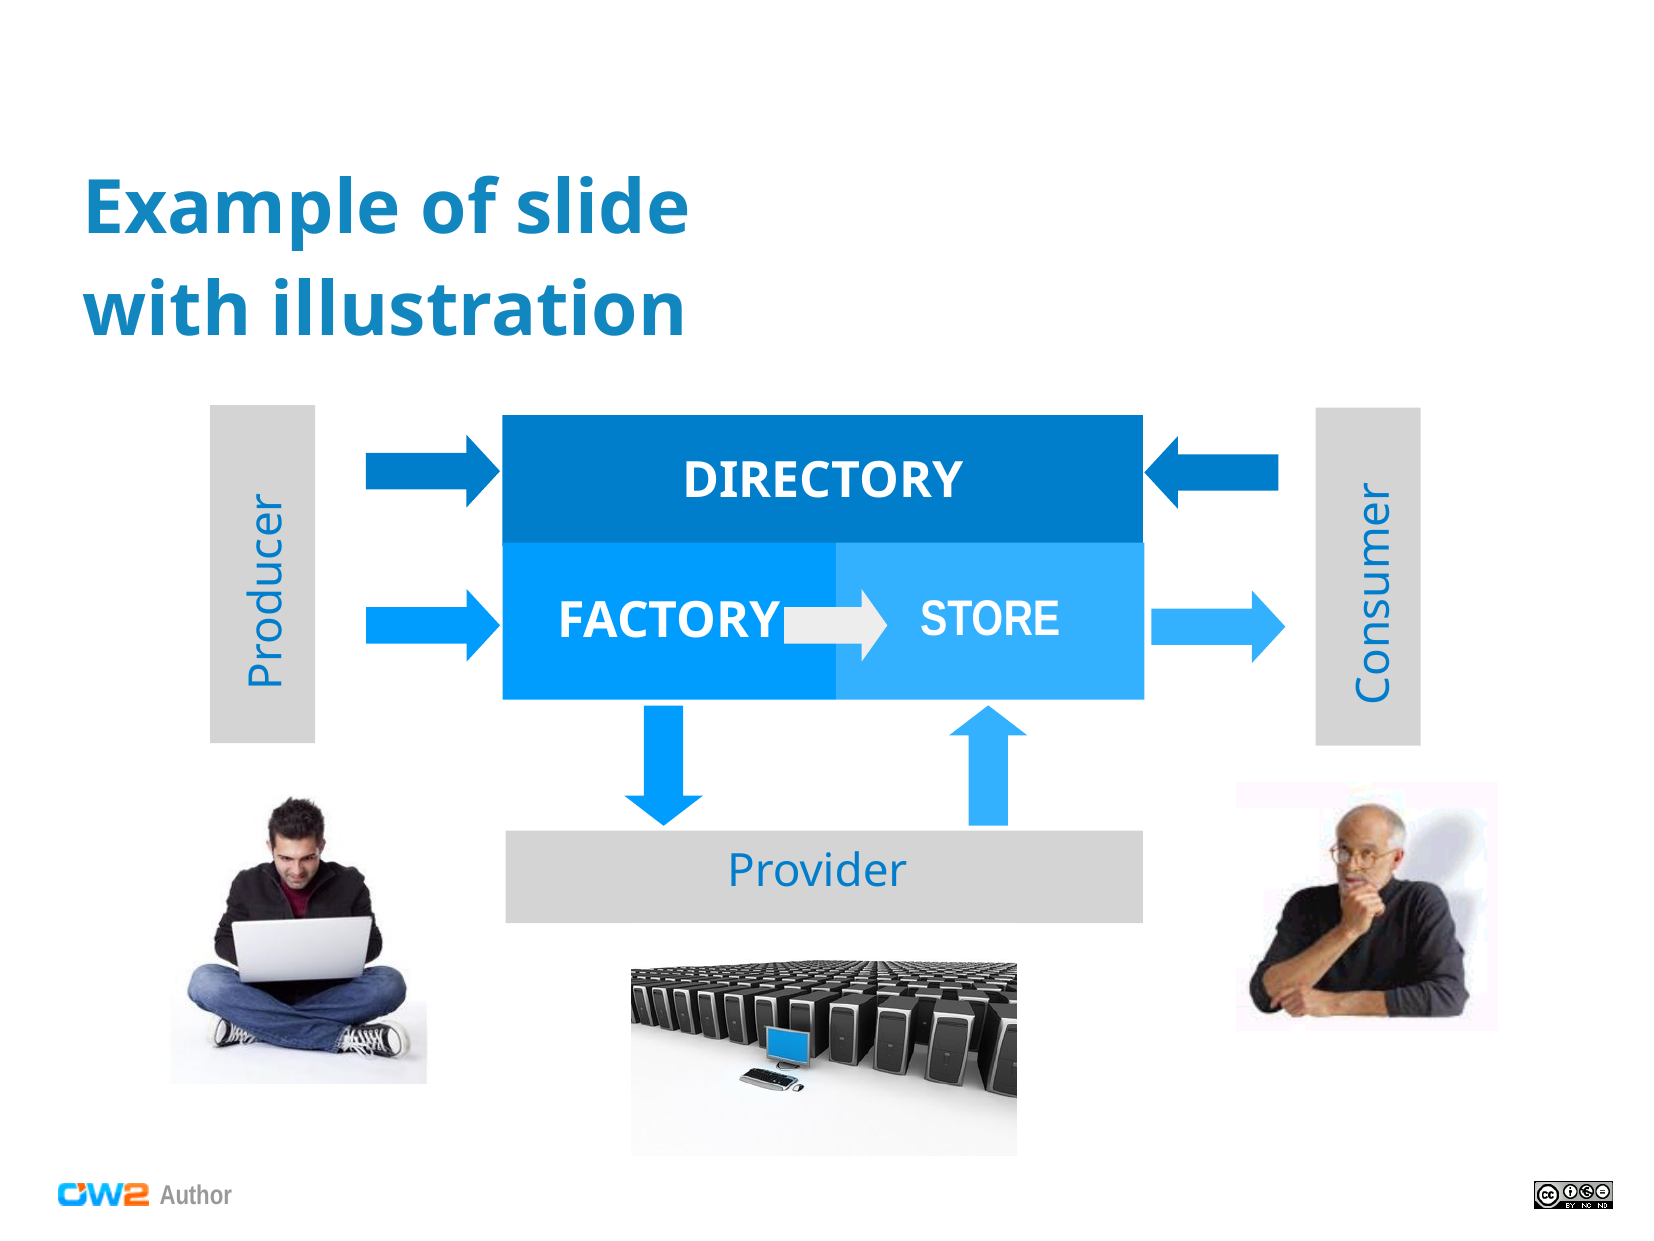

# Example of slide with illustration
DIRECTORY
Producer
Consumer
FACTORY
STORE
Provider